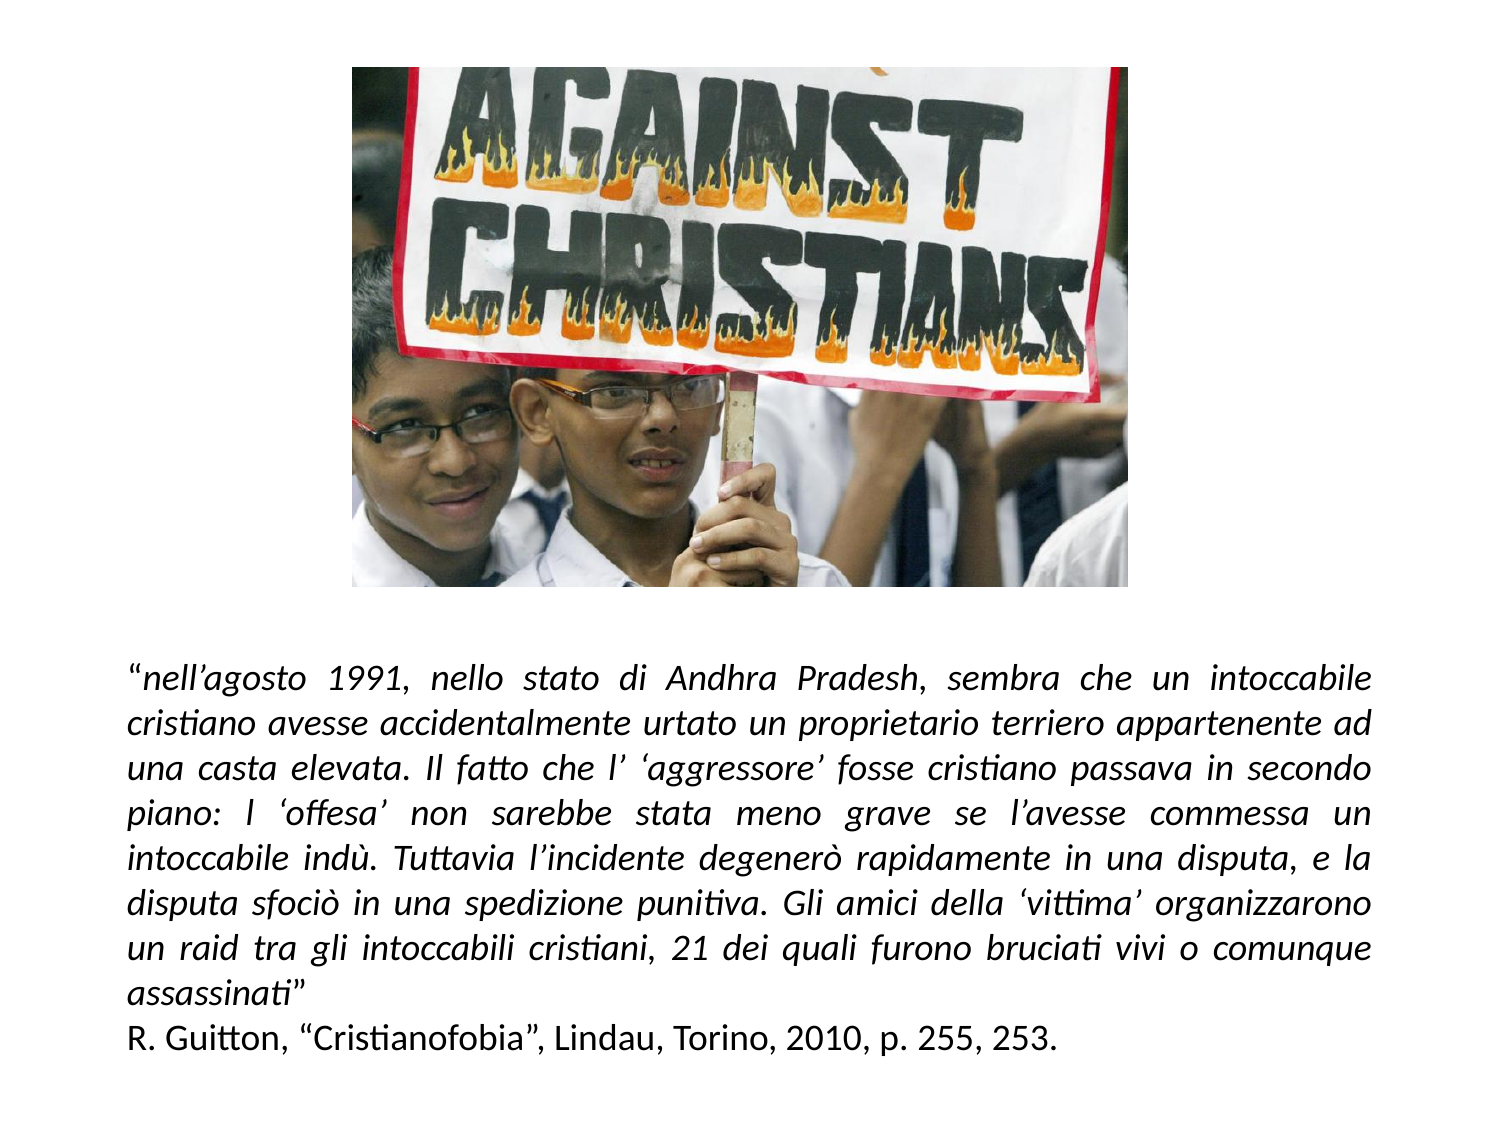

“nell’agosto 1991, nello stato di Andhra Pradesh, sembra che un intoccabile cristiano avesse accidentalmente urtato un proprietario terriero appartenente ad una casta elevata. Il fatto che l’ ‘aggressore’ fosse cristiano passava in secondo piano: l ‘offesa’ non sarebbe stata meno grave se l’avesse commessa un intoccabile indù. Tuttavia l’incidente degenerò rapidamente in una disputa, e la disputa sfociò in una spedizione punitiva. Gli amici della ‘vittima’ organizzarono un raid tra gli intoccabili cristiani, 21 dei quali furono bruciati vivi o comunque assassinati”
R. Guitton, “Cristianofobia”, Lindau, Torino, 2010, p. 255, 253.